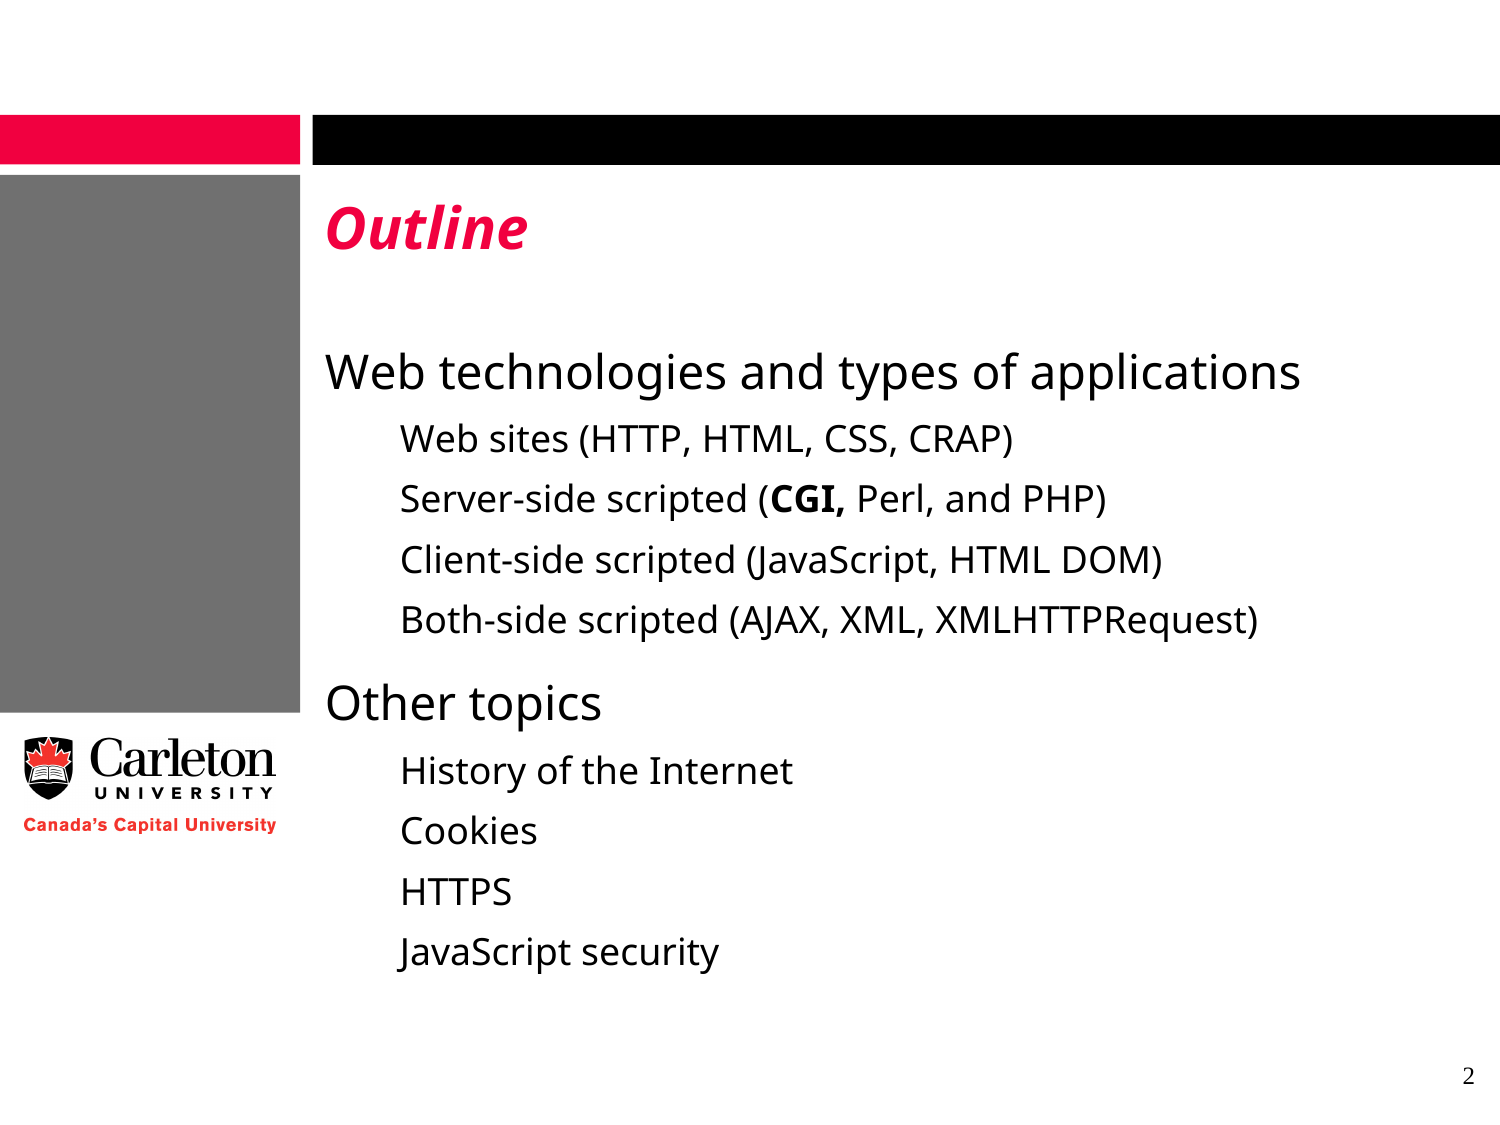

# Outline
Web technologies and types of applications
Web sites (HTTP, HTML, CSS, CRAP)
Server-side scripted (CGI, Perl, and PHP)
Client-side scripted (JavaScript, HTML DOM)
Both-side scripted (AJAX, XML, XMLHTTPRequest)
Other topics
History of the Internet
Cookies
HTTPS
JavaScript security
2